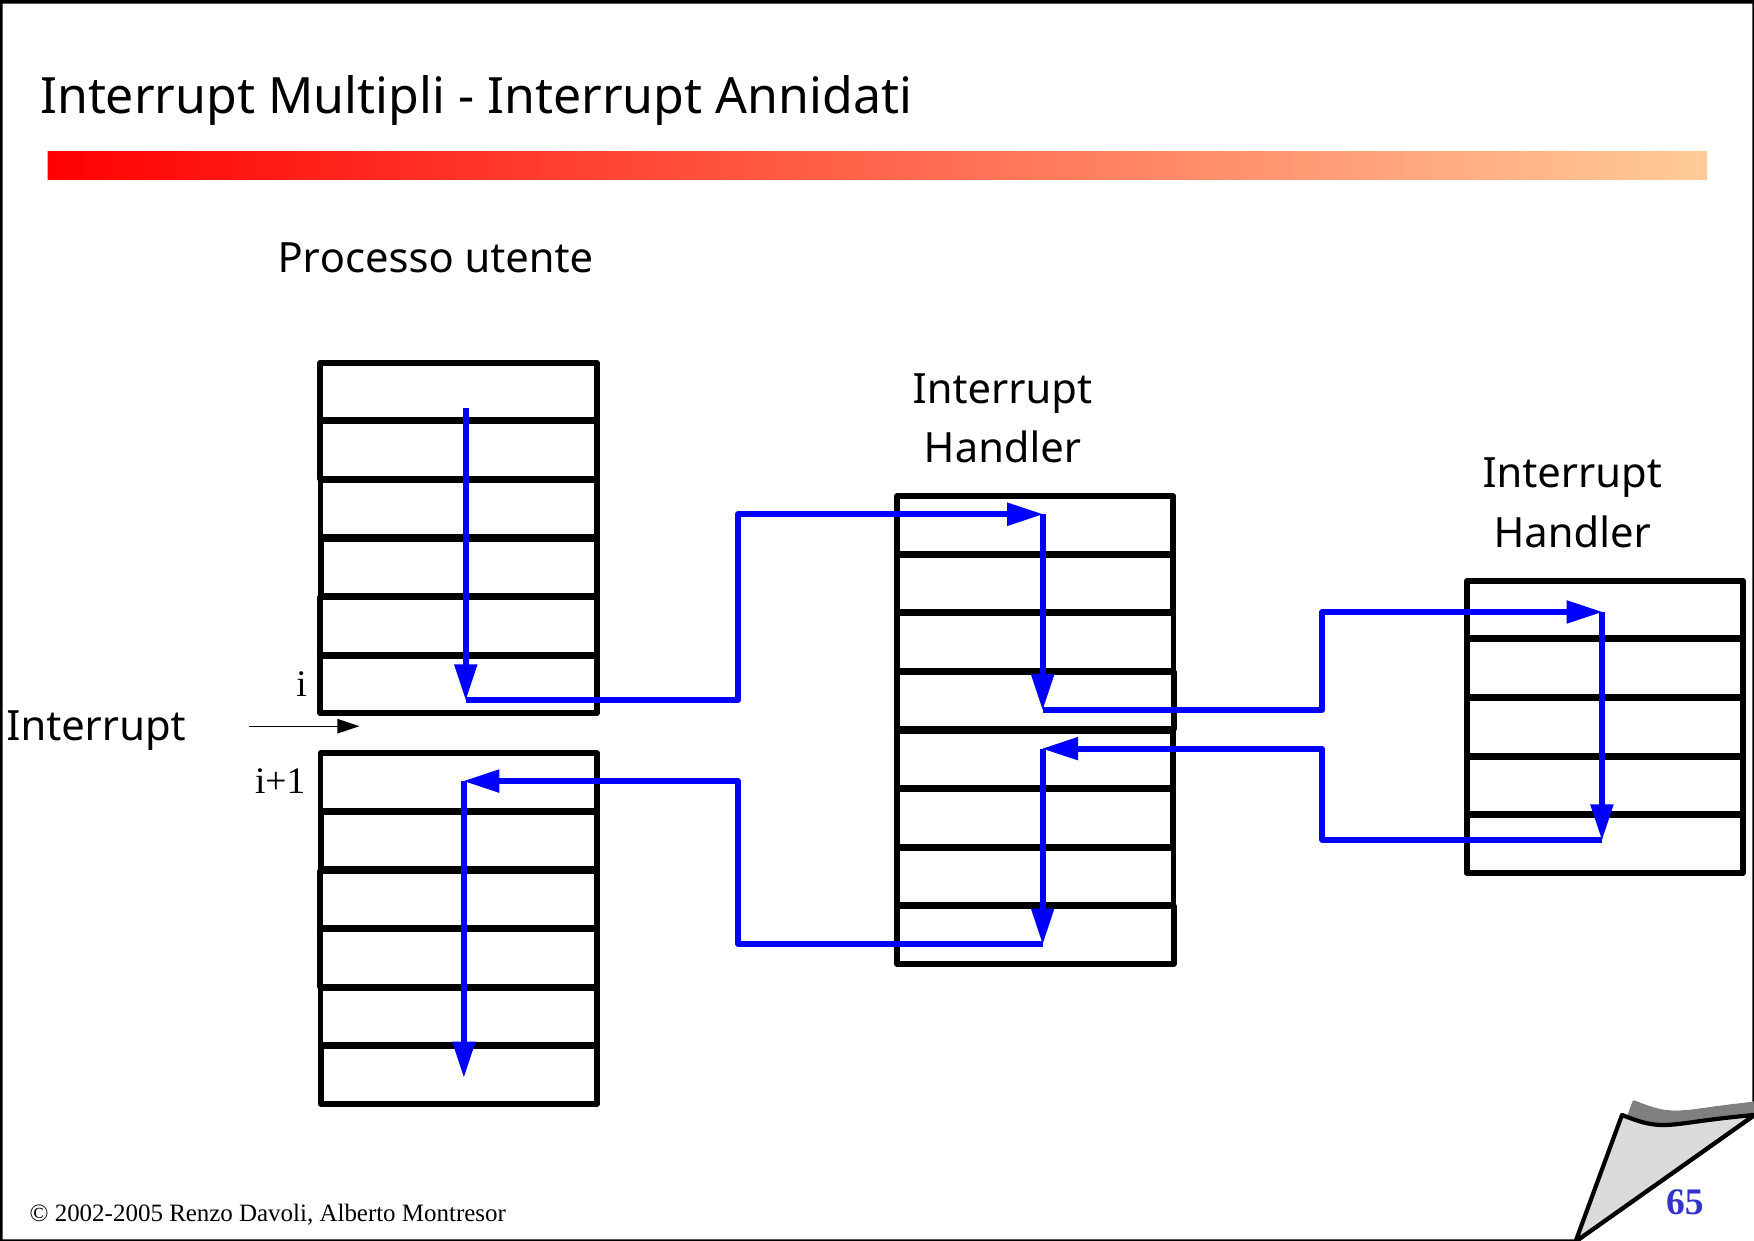

# Interrupt Multipli - Interrupt Annidati
Processo utente
Interrupt
Handler
Interrupt
Handler
i
Interrupt
i+1